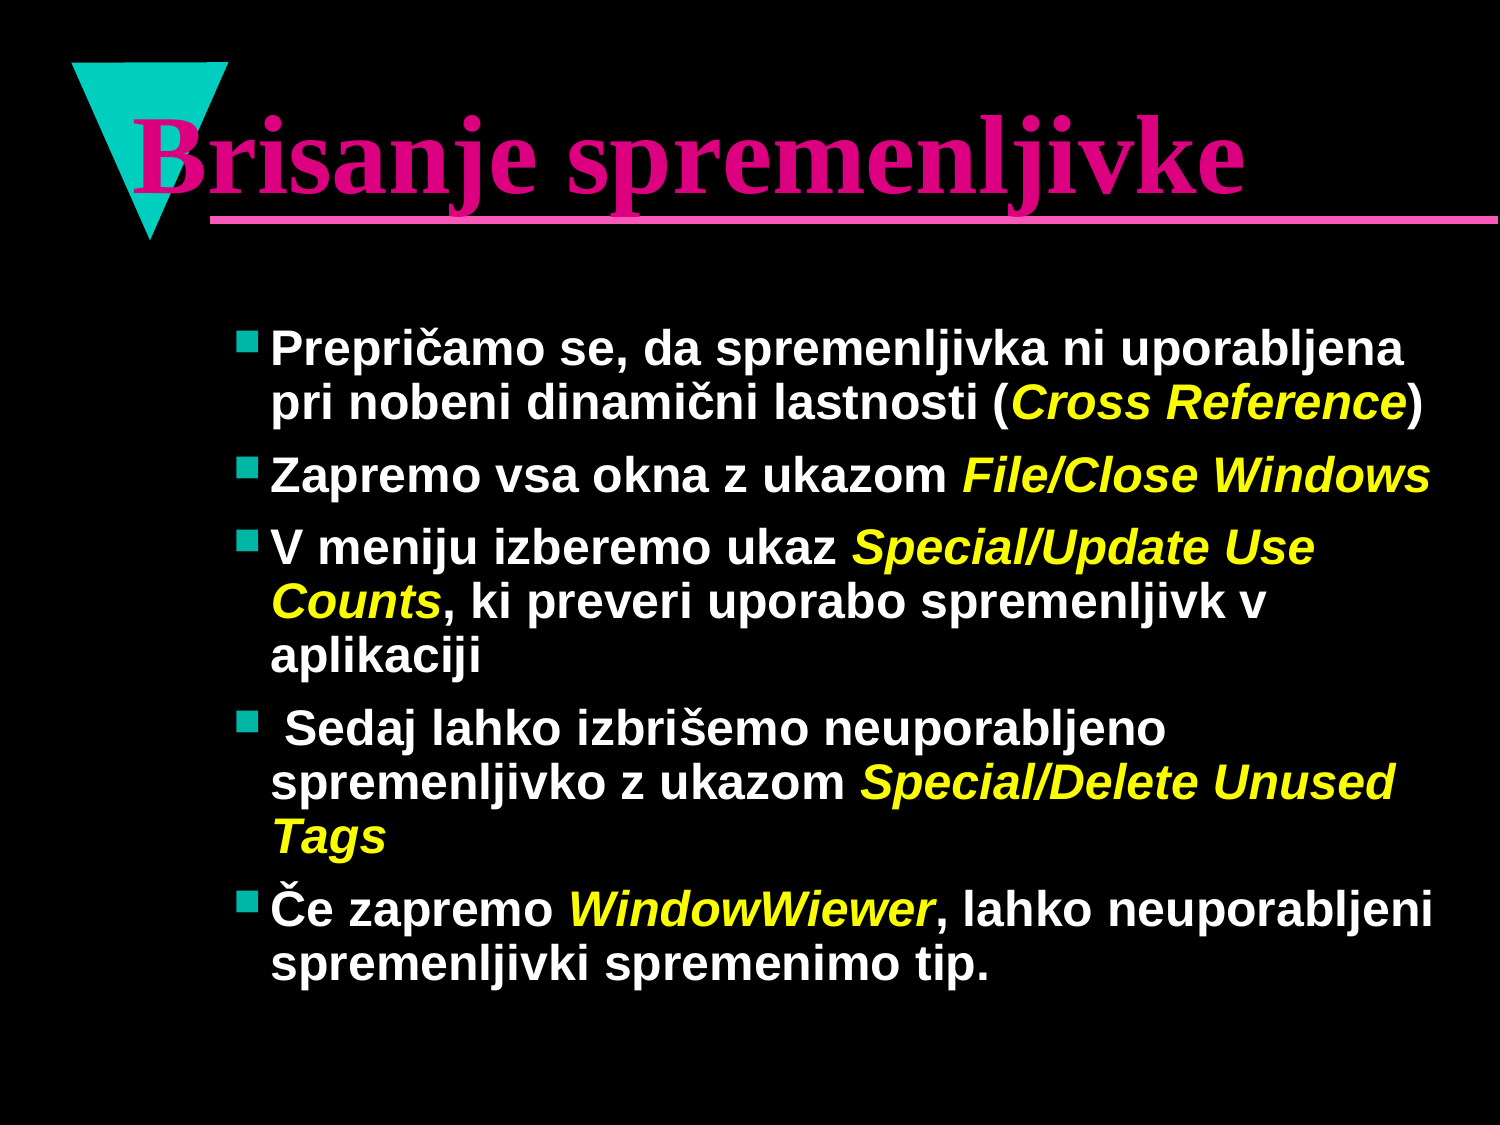

# Brisanje spremenljivke
Prepričamo se, da spremenljivka ni uporabljena pri nobeni dinamični lastnosti (Cross Reference)
Zapremo vsa okna z ukazom File/Close Windows
V meniju izberemo ukaz Special/Update Use Counts, ki preveri uporabo spremenljivk v aplikaciji
 Sedaj lahko izbrišemo neuporabljeno spremenljivko z ukazom Special/Delete Unused Tags
Če zapremo WindowWiewer, lahko neuporabljeni spremenljivki spremenimo tip.
Animacija
13